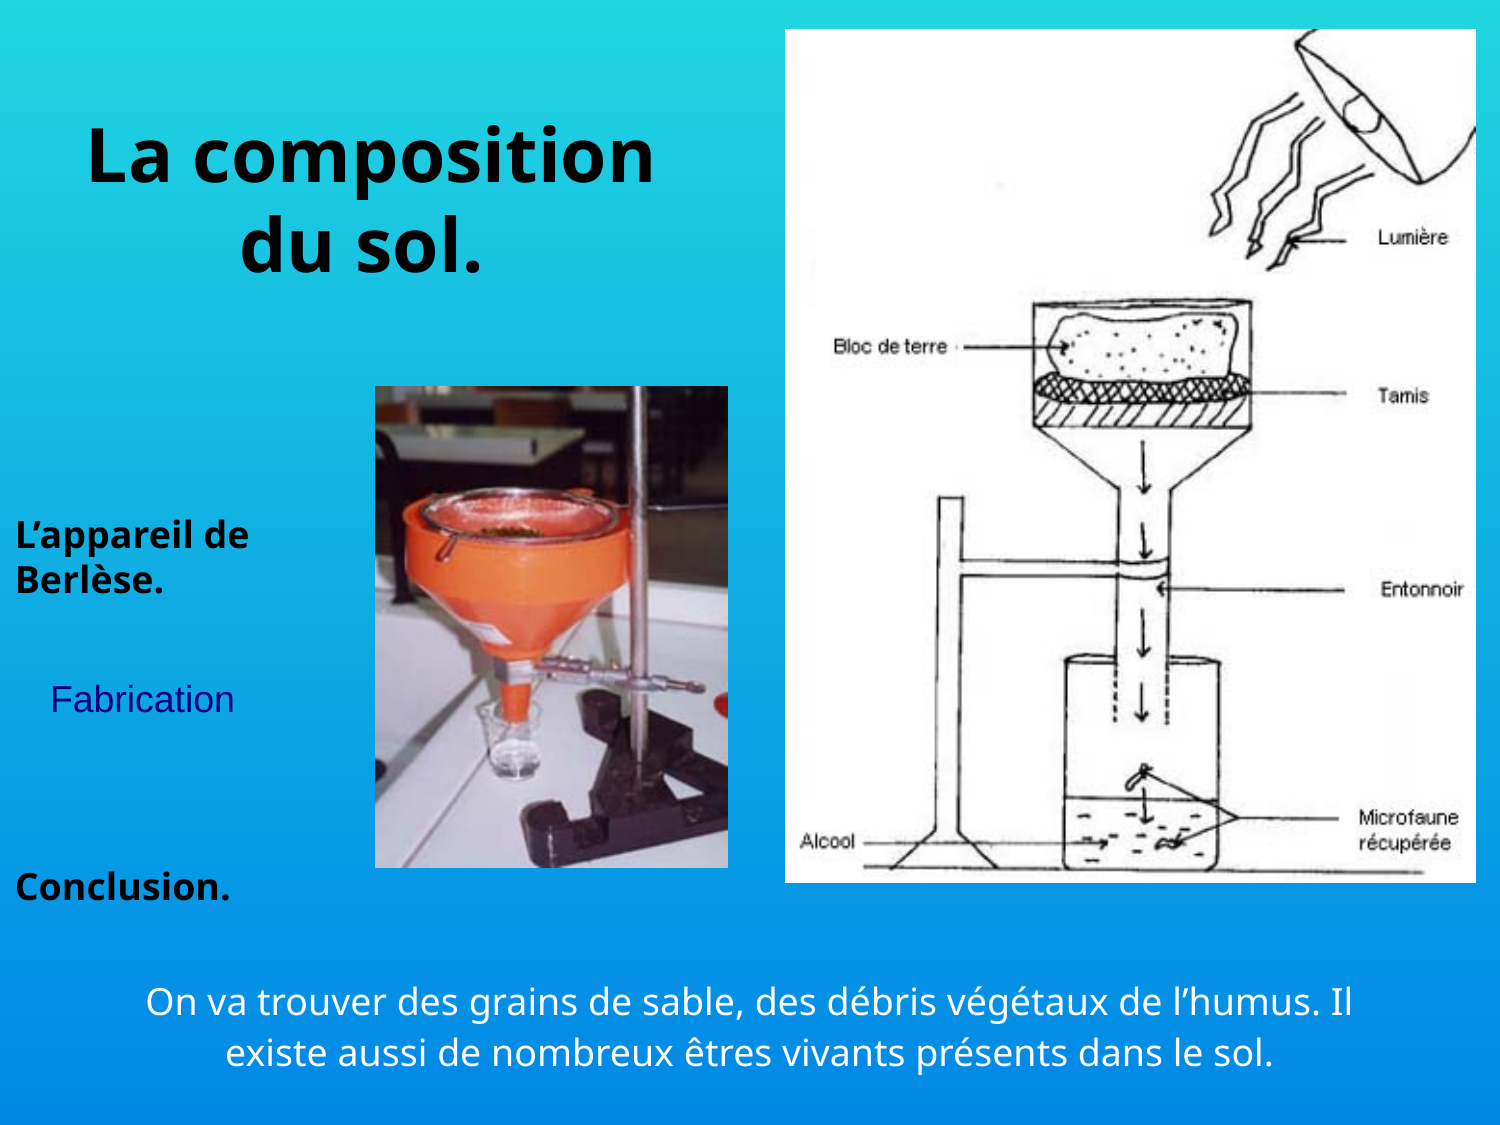

# La composition du sol.
L’appareil de Berlèse.
Fabrication
Conclusion.
On va trouver des grains de sable, des débris végétaux de l’humus. Il existe aussi de nombreux êtres vivants présents dans le sol.